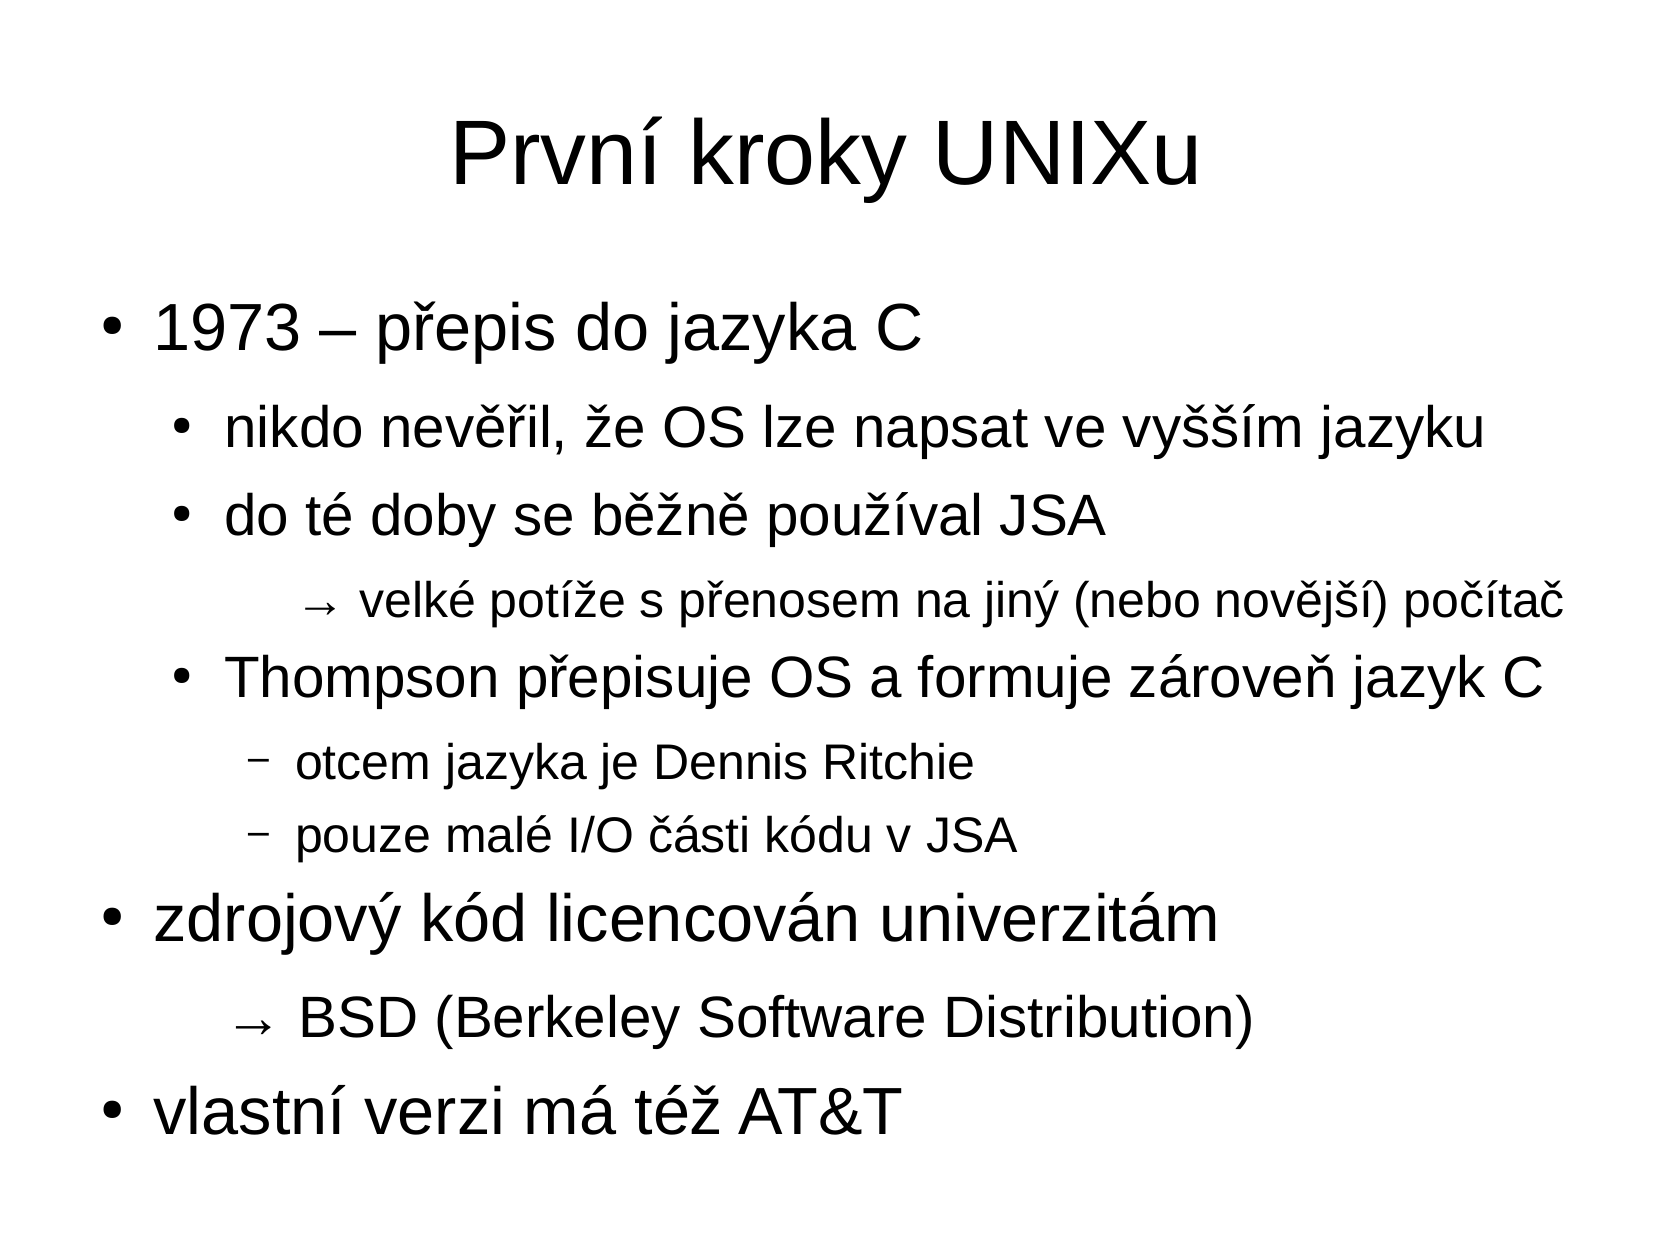

# První kroky UNIXu
1973 – přepis do jazyka C
nikdo nevěřil, že OS lze napsat ve vyšším jazyku
do té doby se běžně používal JSA
→ velké potíže s přenosem na jiný (nebo novější) počítač
Thompson přepisuje OS a formuje zároveň jazyk C
otcem jazyka je Dennis Ritchie
pouze malé I/O části kódu v JSA
zdrojový kód licencován univerzitám
→ BSD (Berkeley Software Distribution)
vlastní verzi má též AT&T